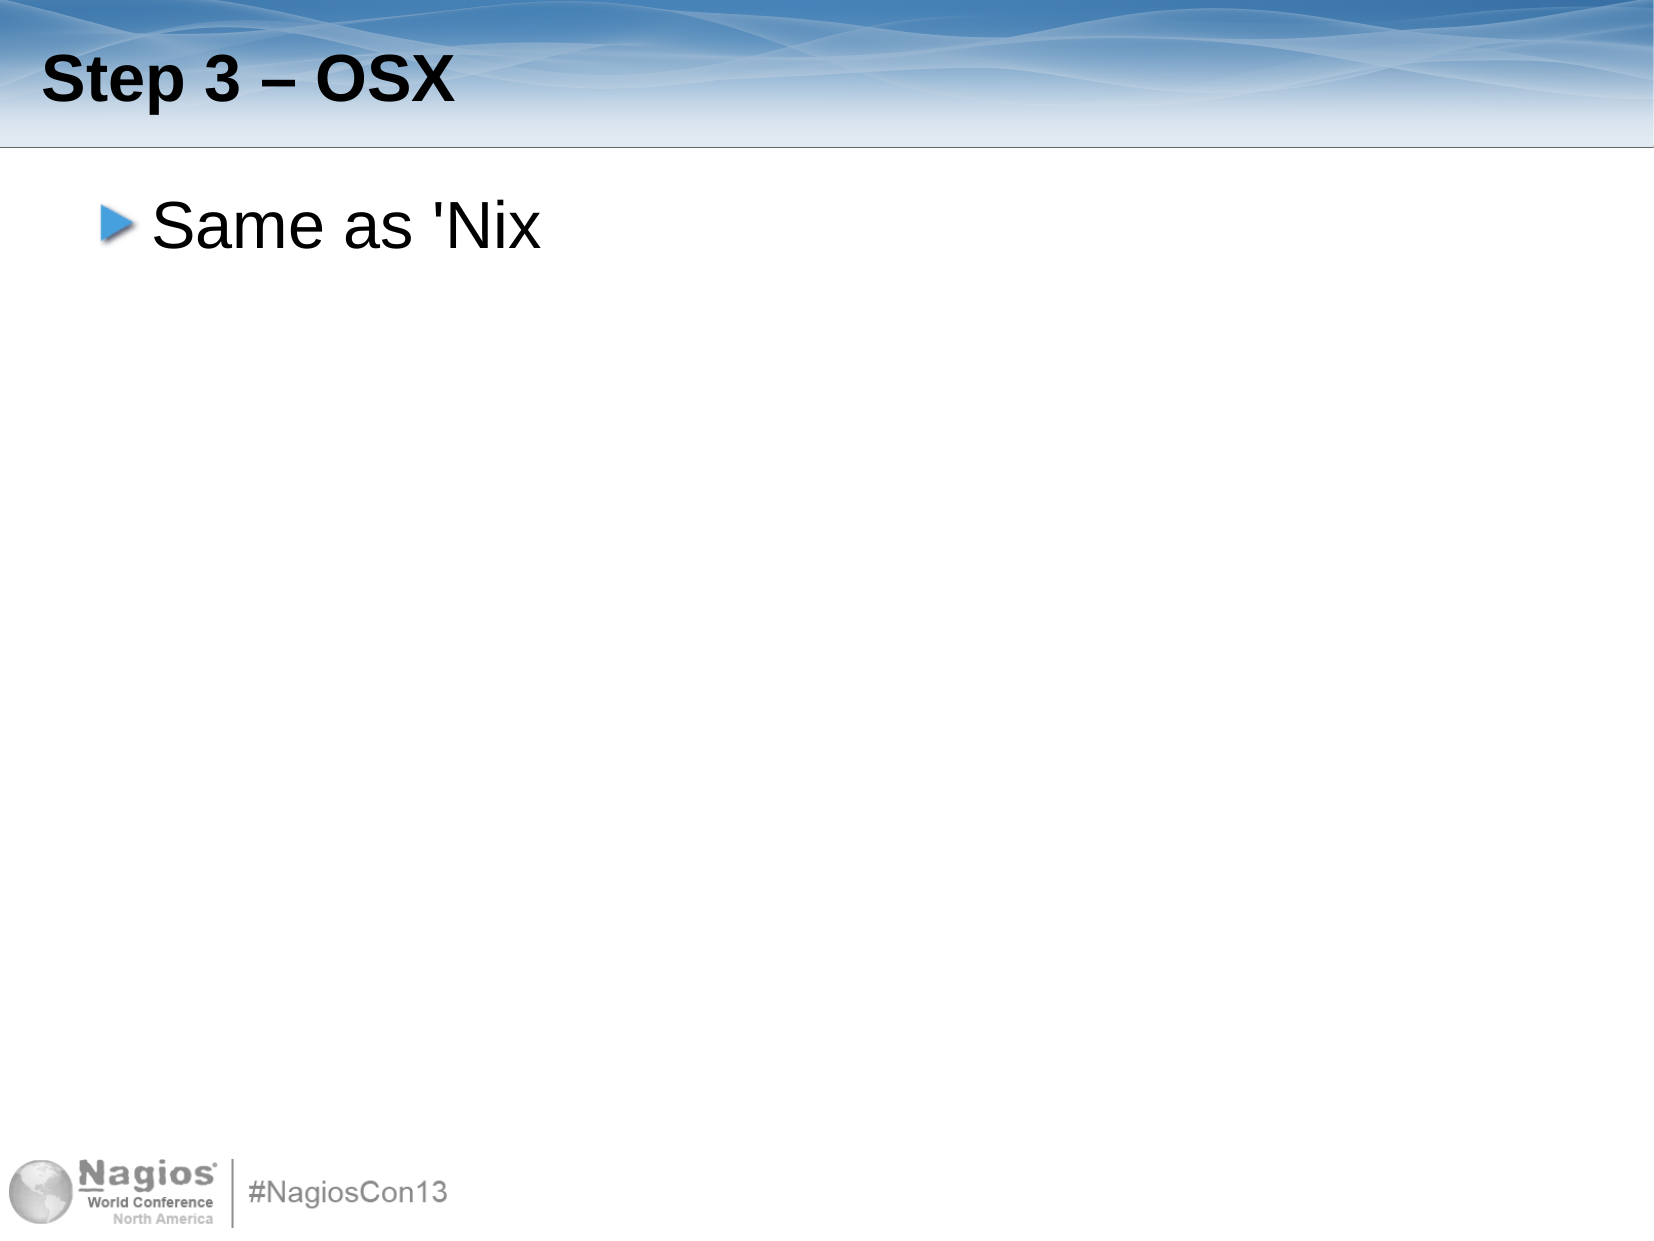

# Step 3 – OSX
Same as 'Nix